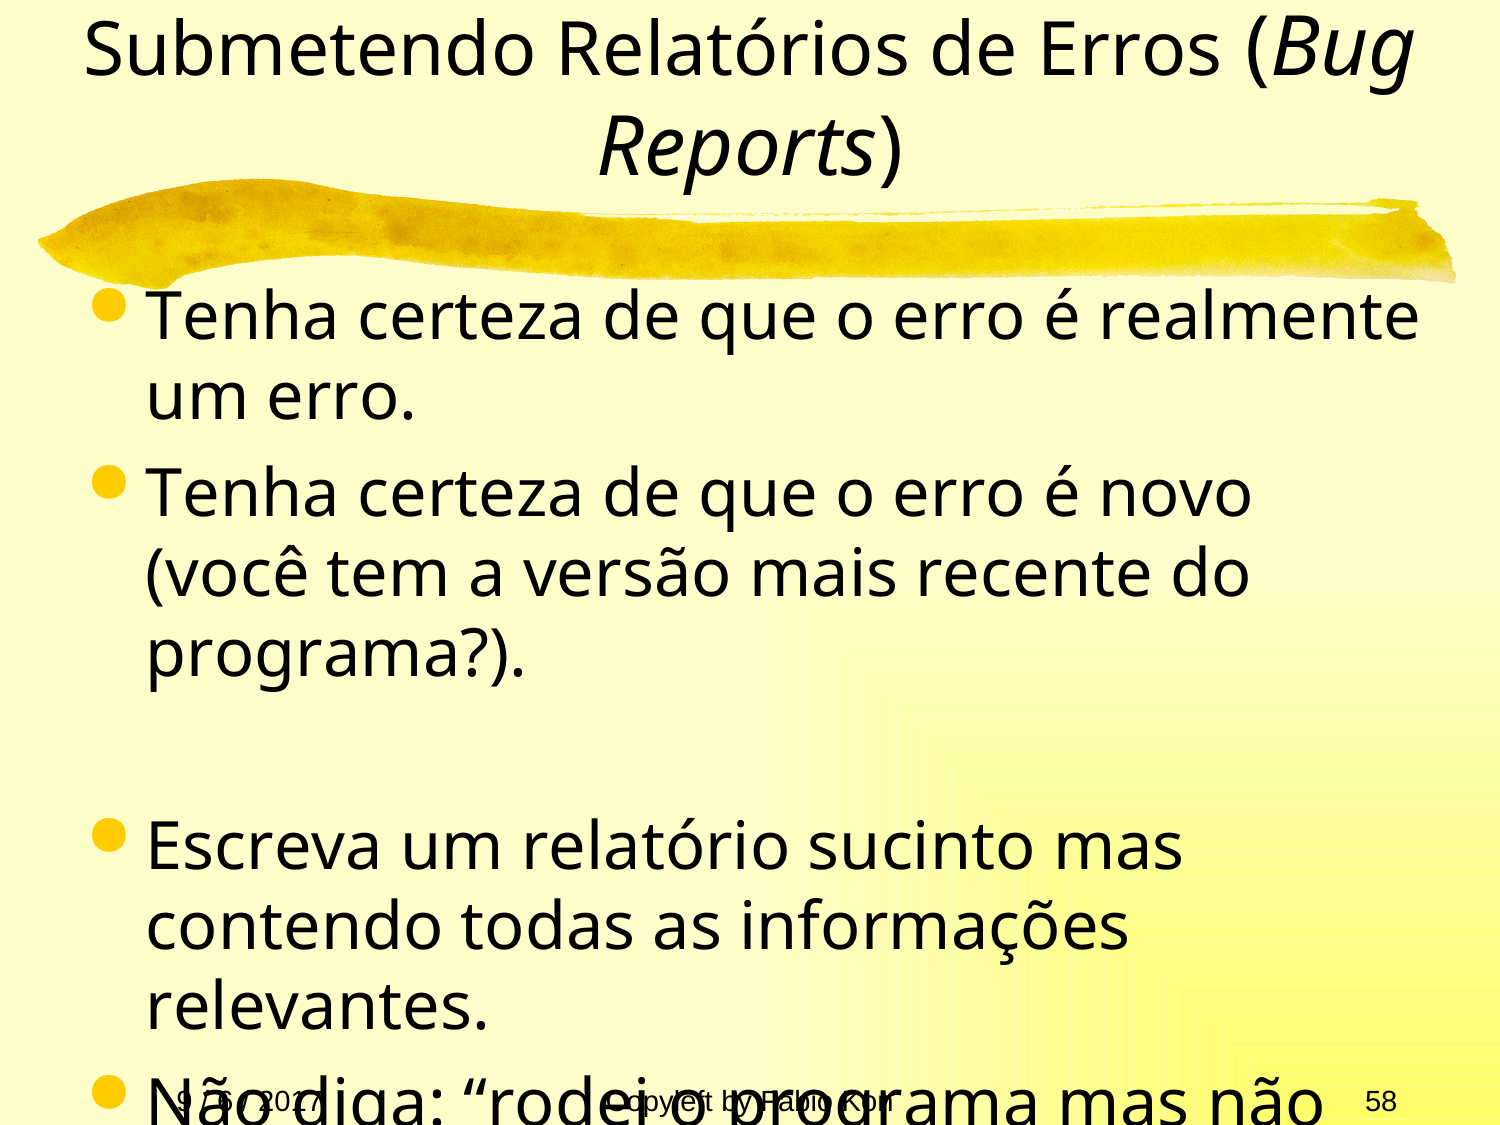

# Submetendo Relatórios de Erros (Bug Reports)
Tenha certeza de que o erro é realmente um erro.
Tenha certeza de que o erro é novo (você tem a versão mais recente do programa?).
Escreva um relatório sucinto mas contendo todas as informações relevantes.
Não diga: “rodei o programa mas não funcionou”.
ECOOP'99 OOOSW
58